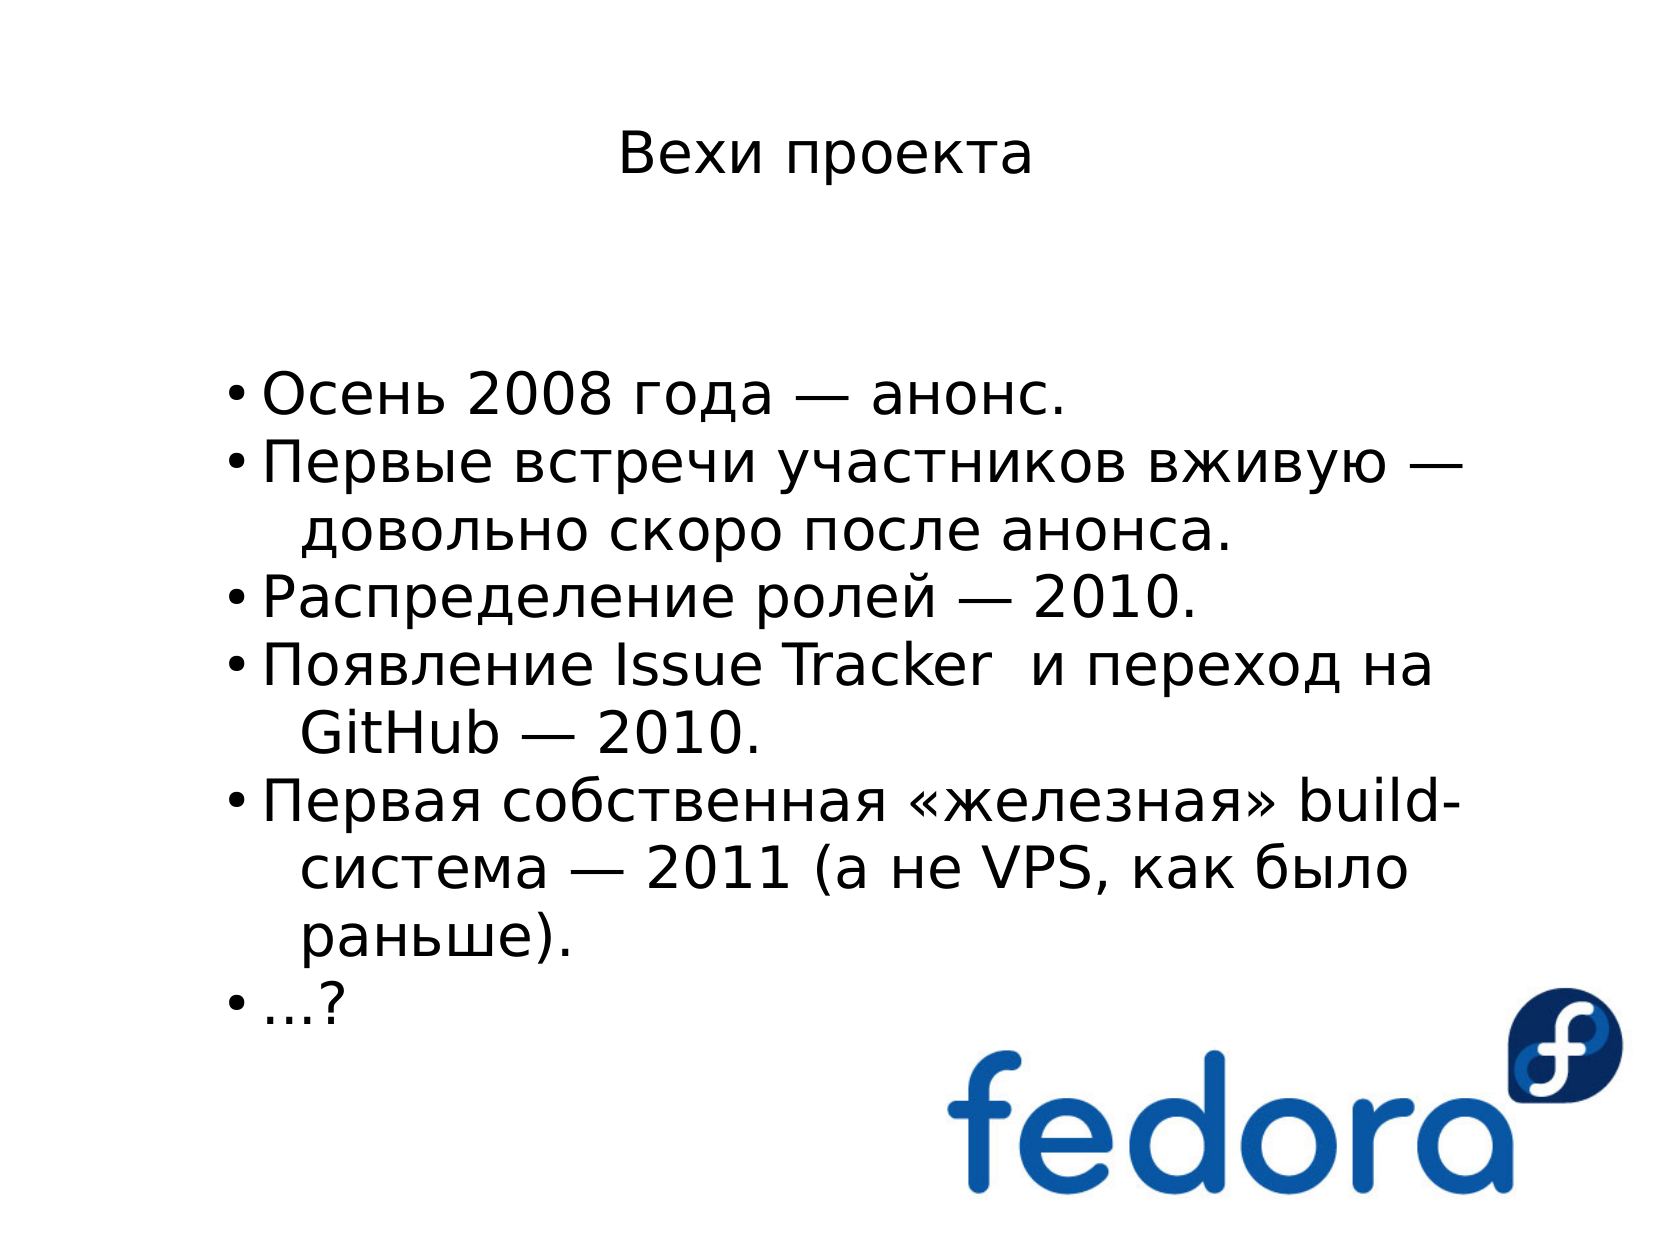

# Вехи проекта
Осень 2008 года — анонс.
Первые встречи участников вживую — довольно скоро после анонса.
Распределение ролей — 2010.
Появление Issue Tracker и переход на GitHub — 2010.
Первая собственная «железная» build-система — 2011 (а не VPS, как было раньше).
...?